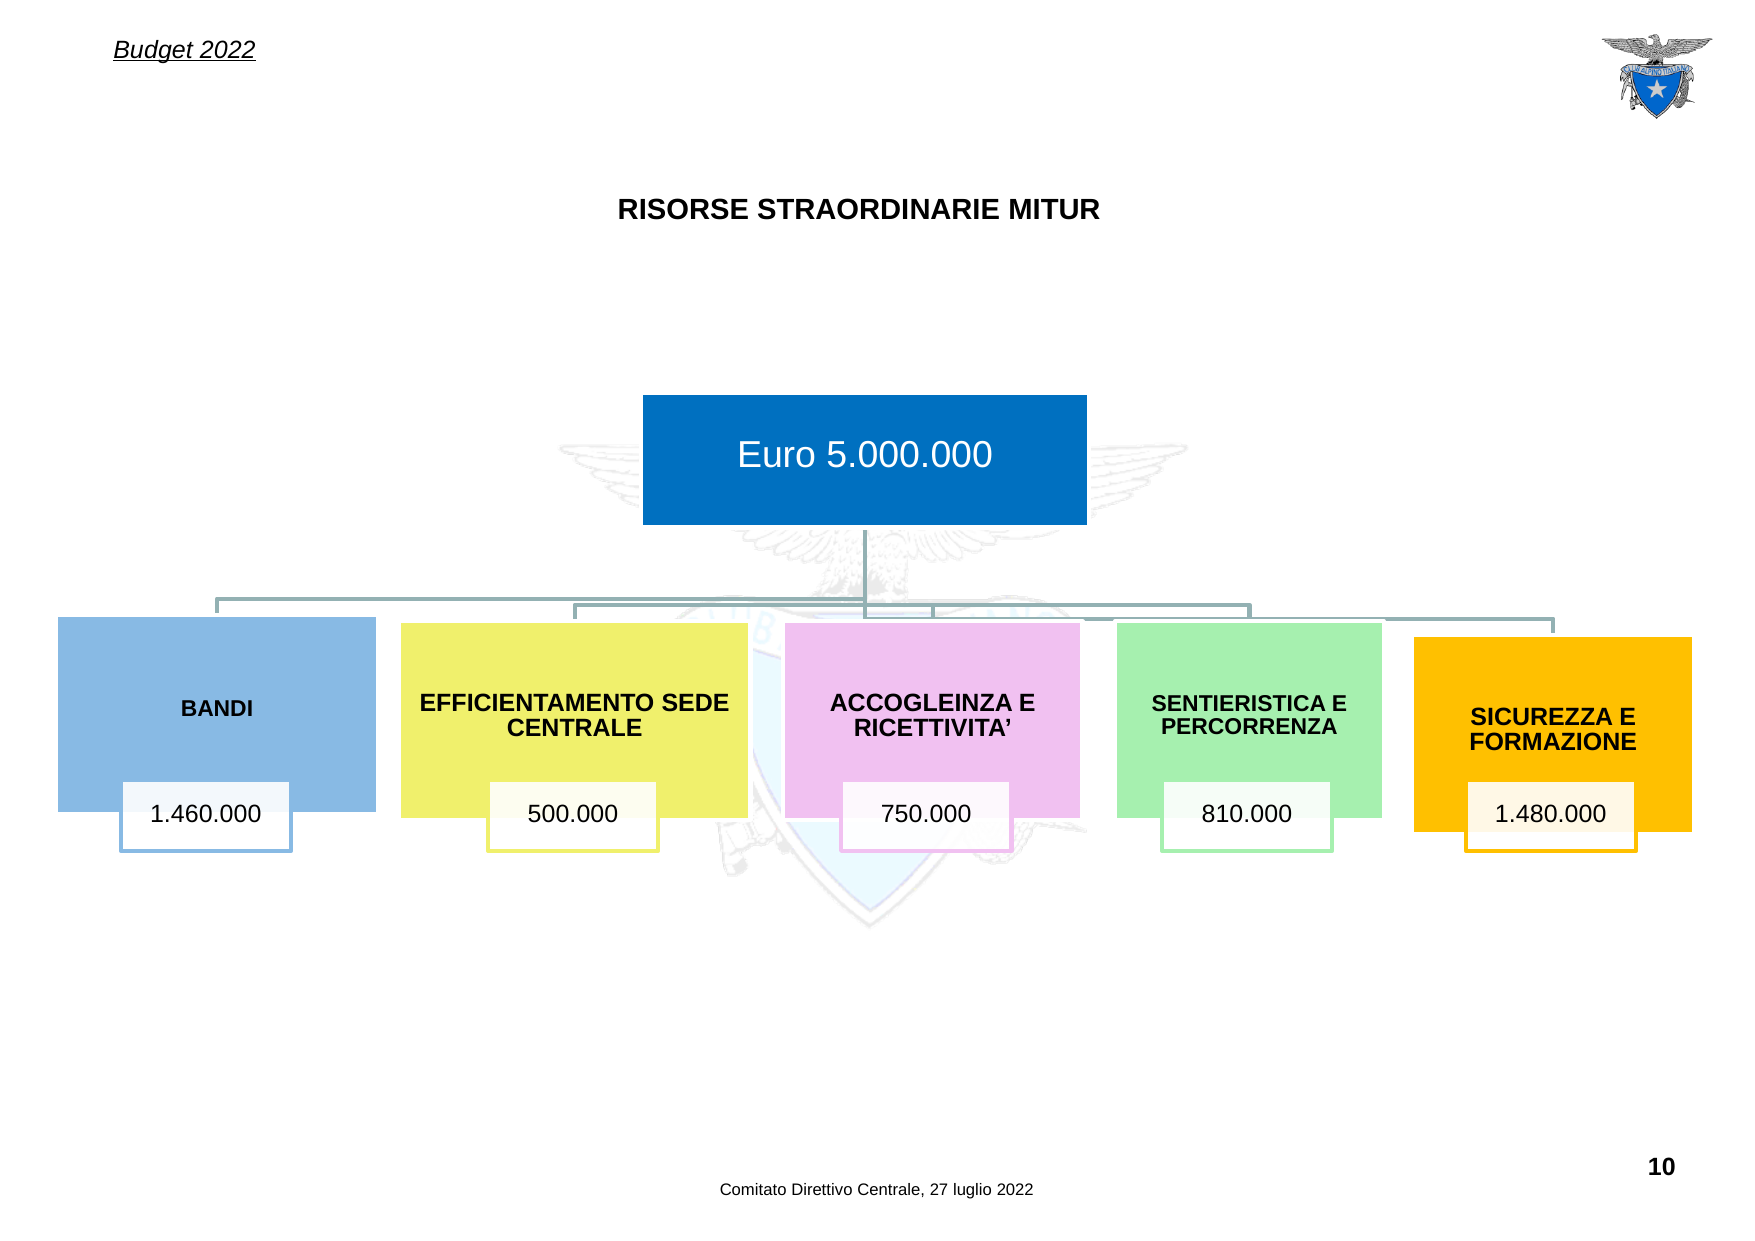

Budget 2022
| RISORSE STRAORDINARIE MITUR |
| --- |
| |
Euro 5.000.000
BANDI
EFFICIENTAMENTO SEDE CENTRALE
ACCOGLEINZA E RICETTIVITA’
SENTIERISTICA E PERCORRENZA
SICUREZZA E FORMAZIONE
1.460.000
500.000
750.000
810.000
1.480.000
10
Comitato Direttivo Centrale, 27 luglio 2022